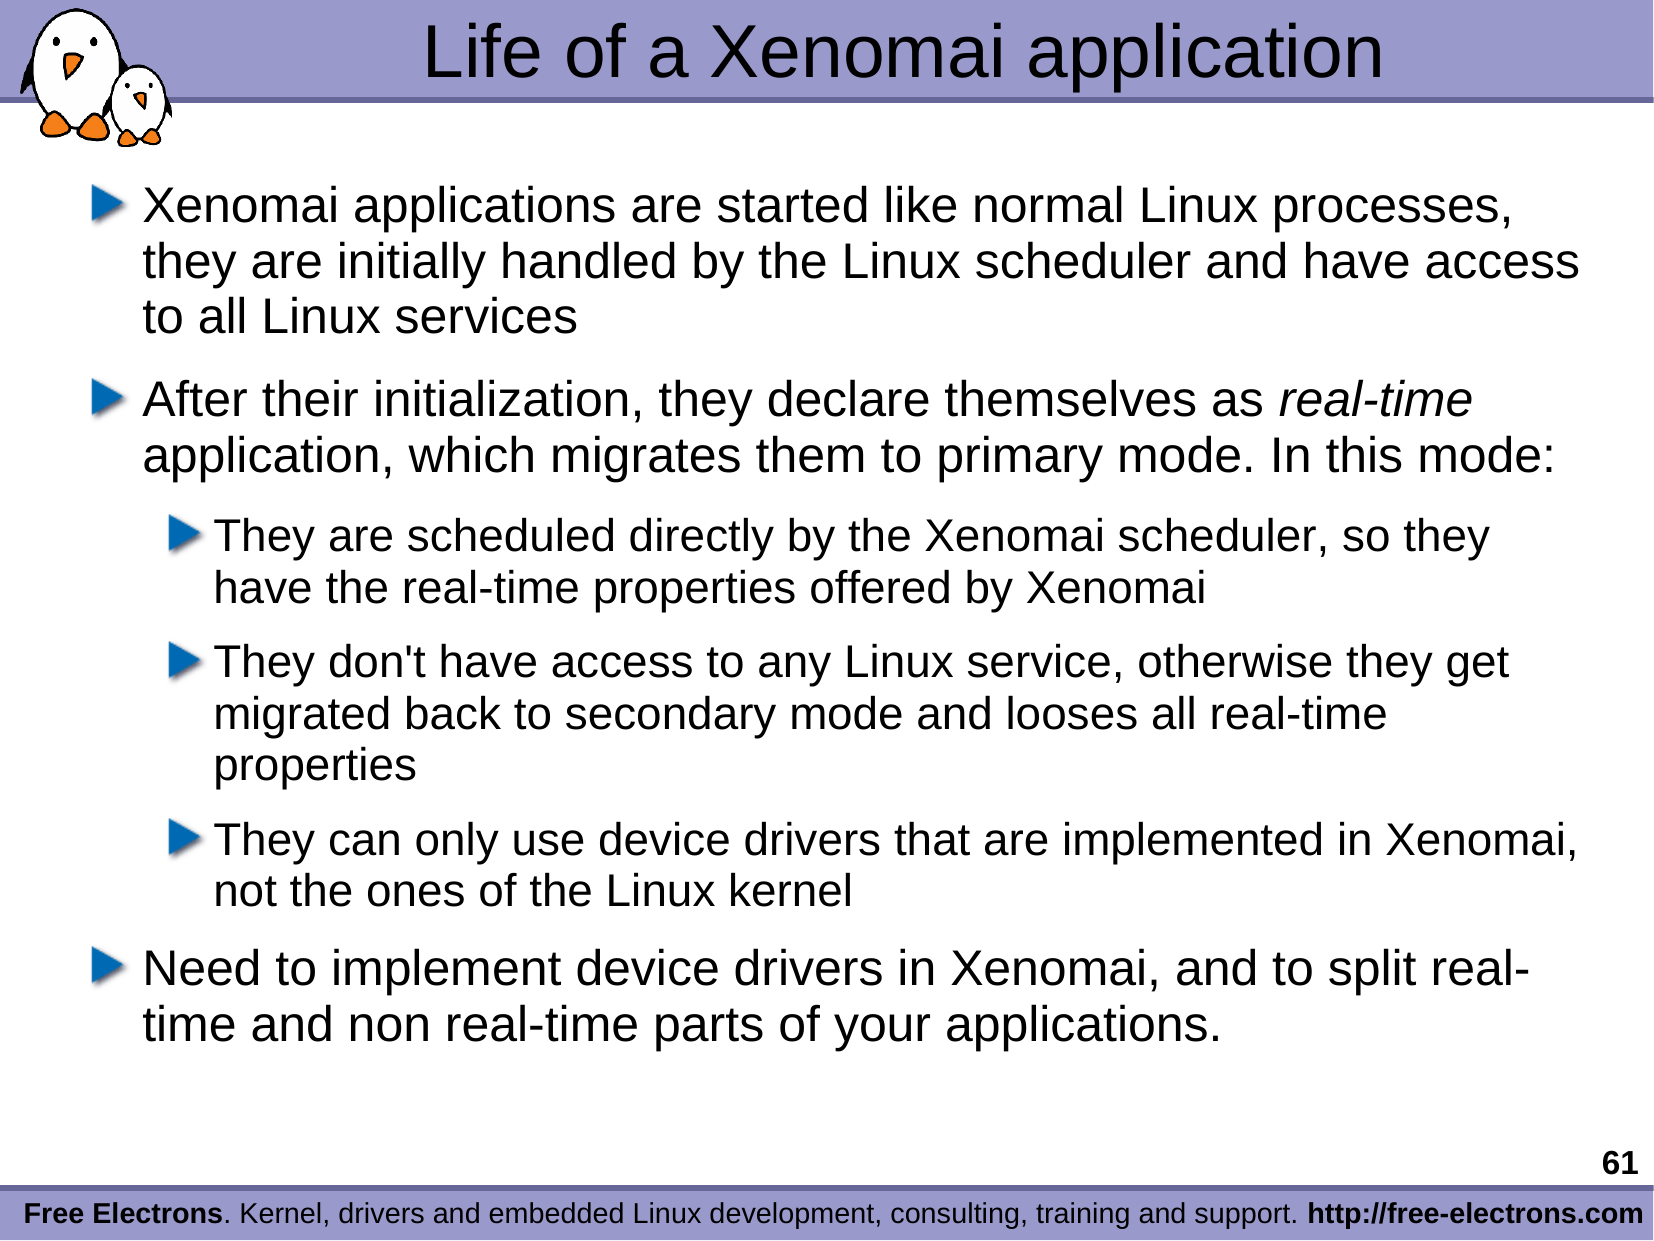

# Life of a Xenomai application
Xenomai applications are started like normal Linux processes, they are initially handled by the Linux scheduler and have access to all Linux services
After their initialization, they declare themselves as real-time application, which migrates them to primary mode. In this mode:
They are scheduled directly by the Xenomai scheduler, so they have the real-time properties offered by Xenomai
They don't have access to any Linux service, otherwise they get migrated back to secondary mode and looses all real-time properties
They can only use device drivers that are implemented in Xenomai, not the ones of the Linux kernel
Need to implement device drivers in Xenomai, and to split real-time and non real-time parts of your applications.